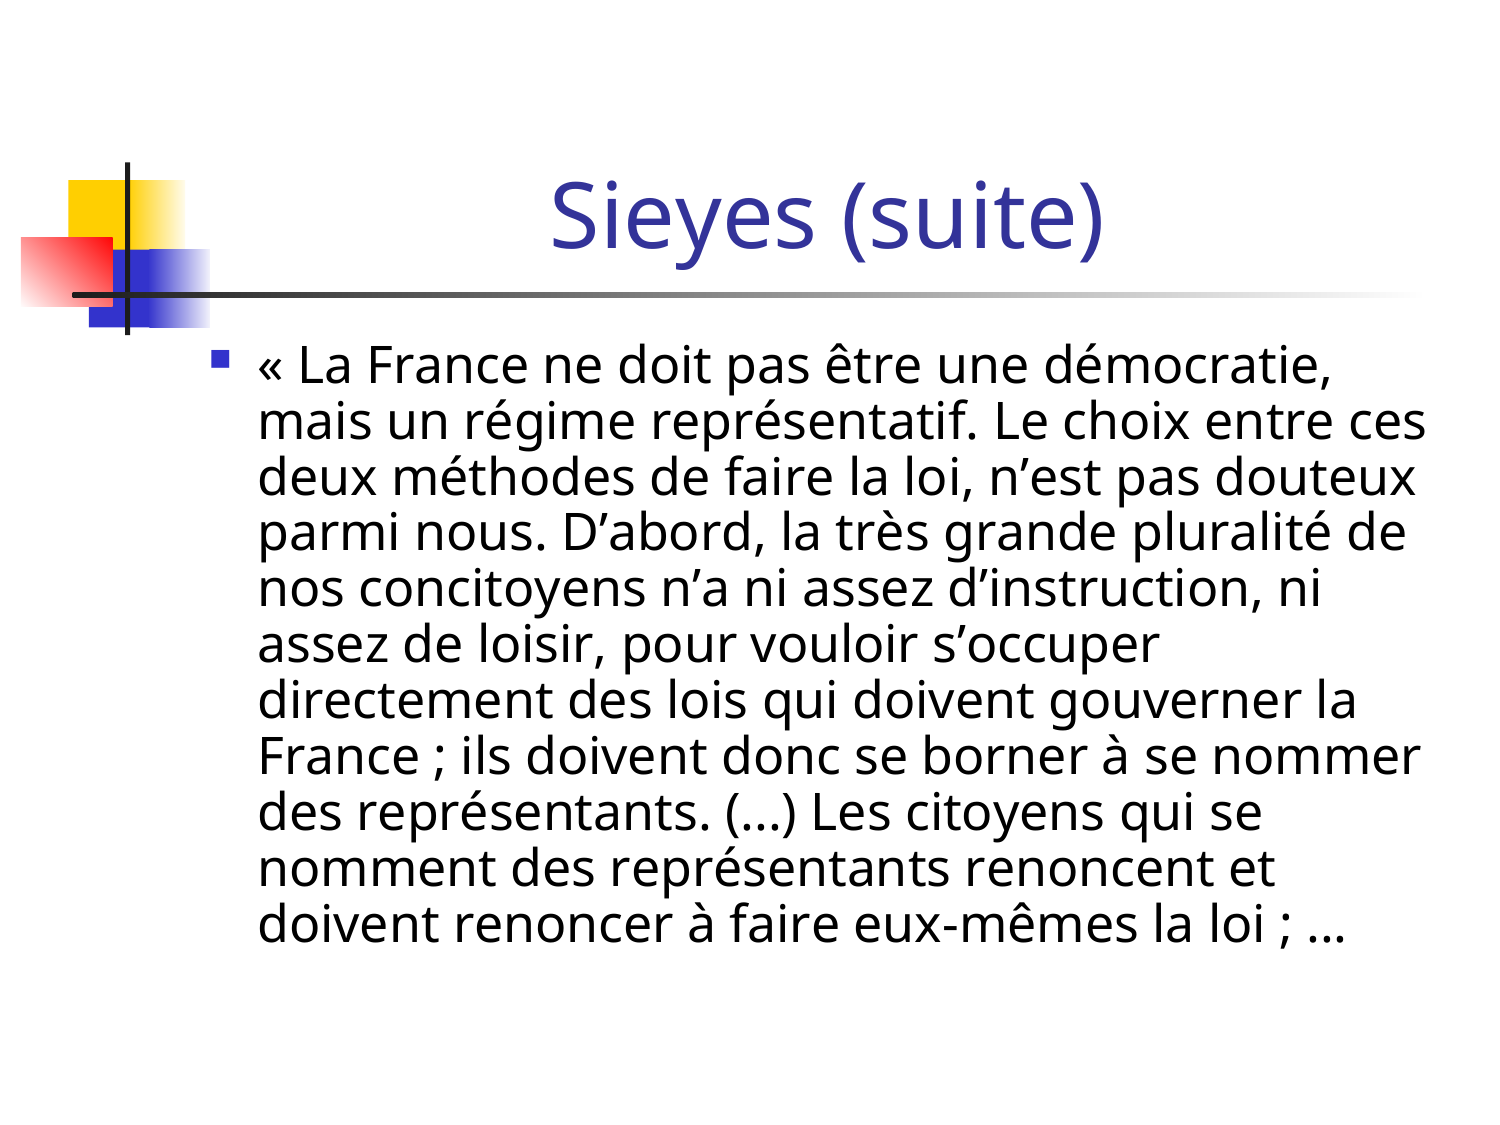

# Sieyes (suite)
« La France ne doit pas être une démocratie, mais un régime représentatif. Le choix entre ces deux méthodes de faire la loi, n’est pas douteux parmi nous. D’abord, la très grande pluralité de nos concitoyens n’a ni assez d’instruction, ni assez de loisir, pour vouloir s’occuper directement des lois qui doivent gouverner la France ; ils doivent donc se borner à se nommer des représentants. (...) Les citoyens qui se nomment des représentants renoncent et doivent renoncer à faire eux-mêmes la loi ; ...